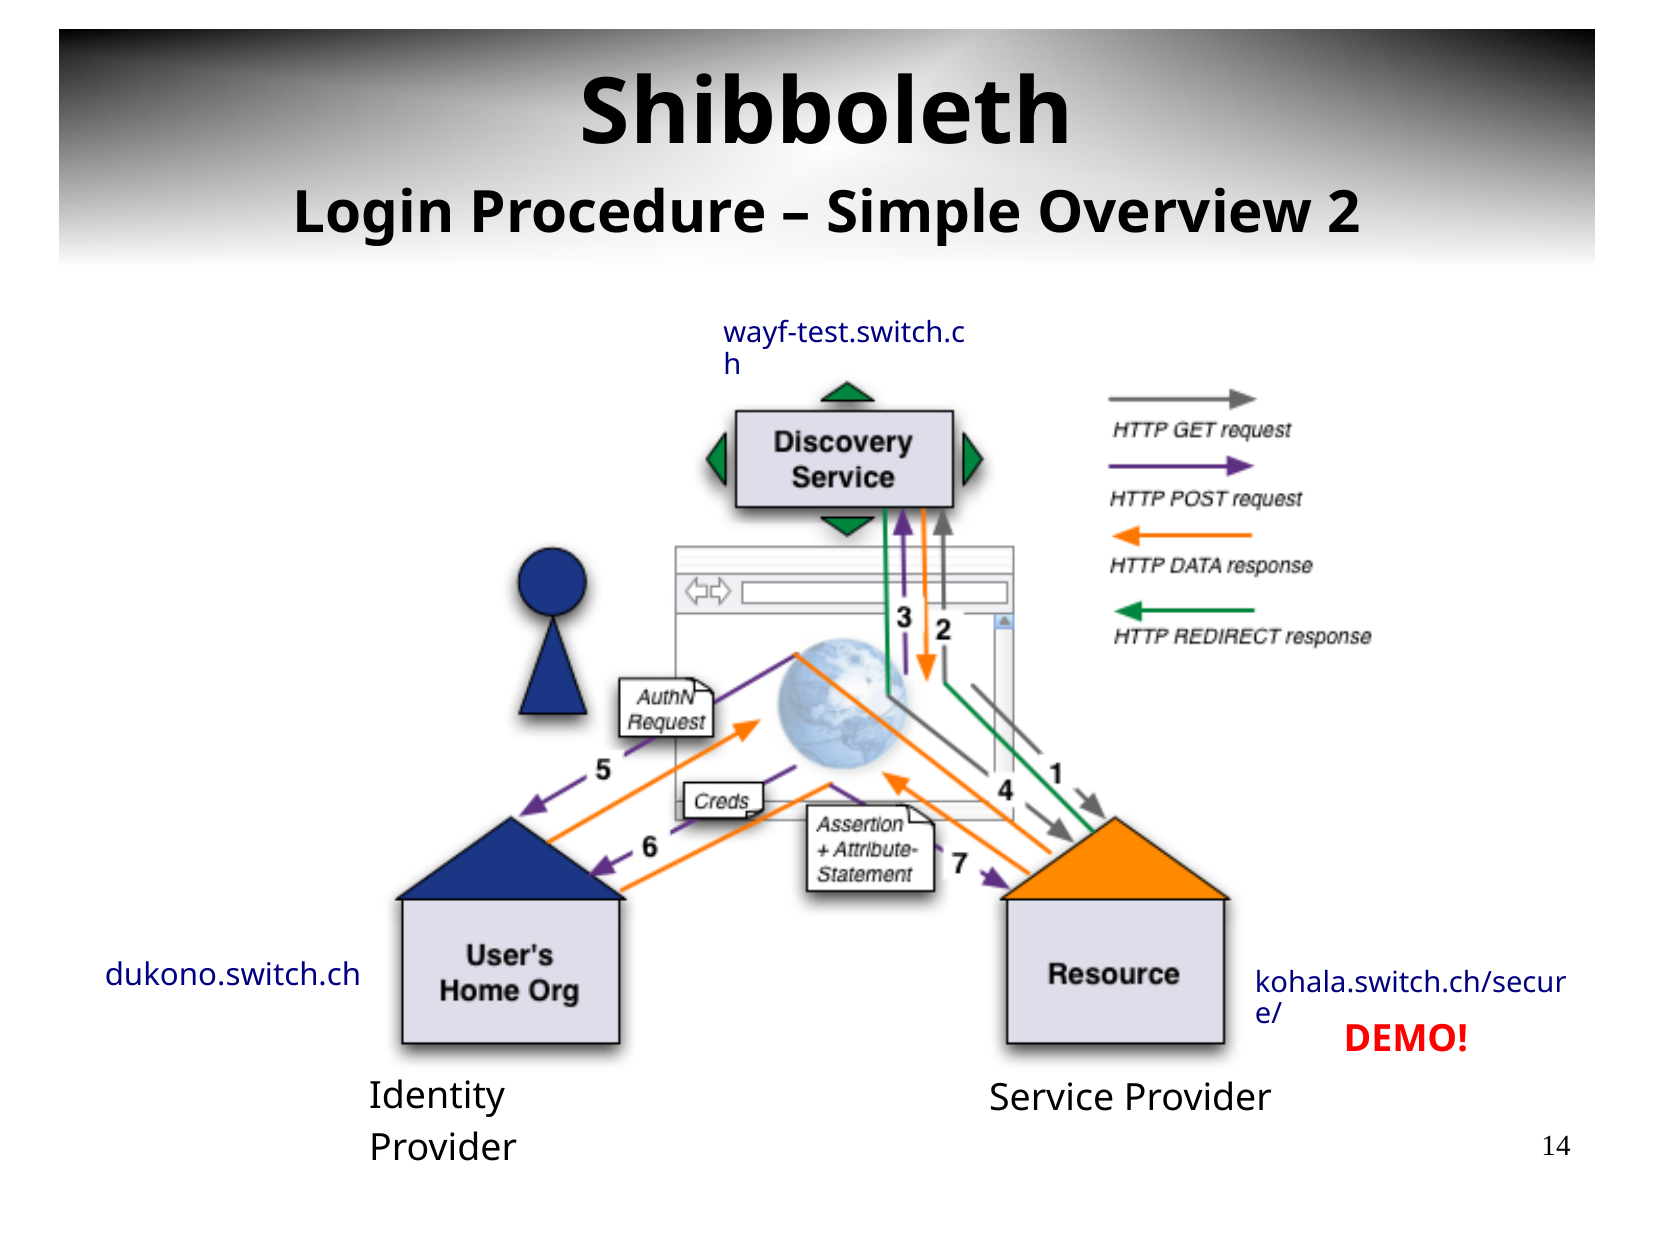

Shibboleth
Login Procedure – Simple Overview 2
wayf-test.switch.ch
dukono.switch.ch
kohala.switch.ch/secure/
DEMO!
Identity Provider
Service Provider
14